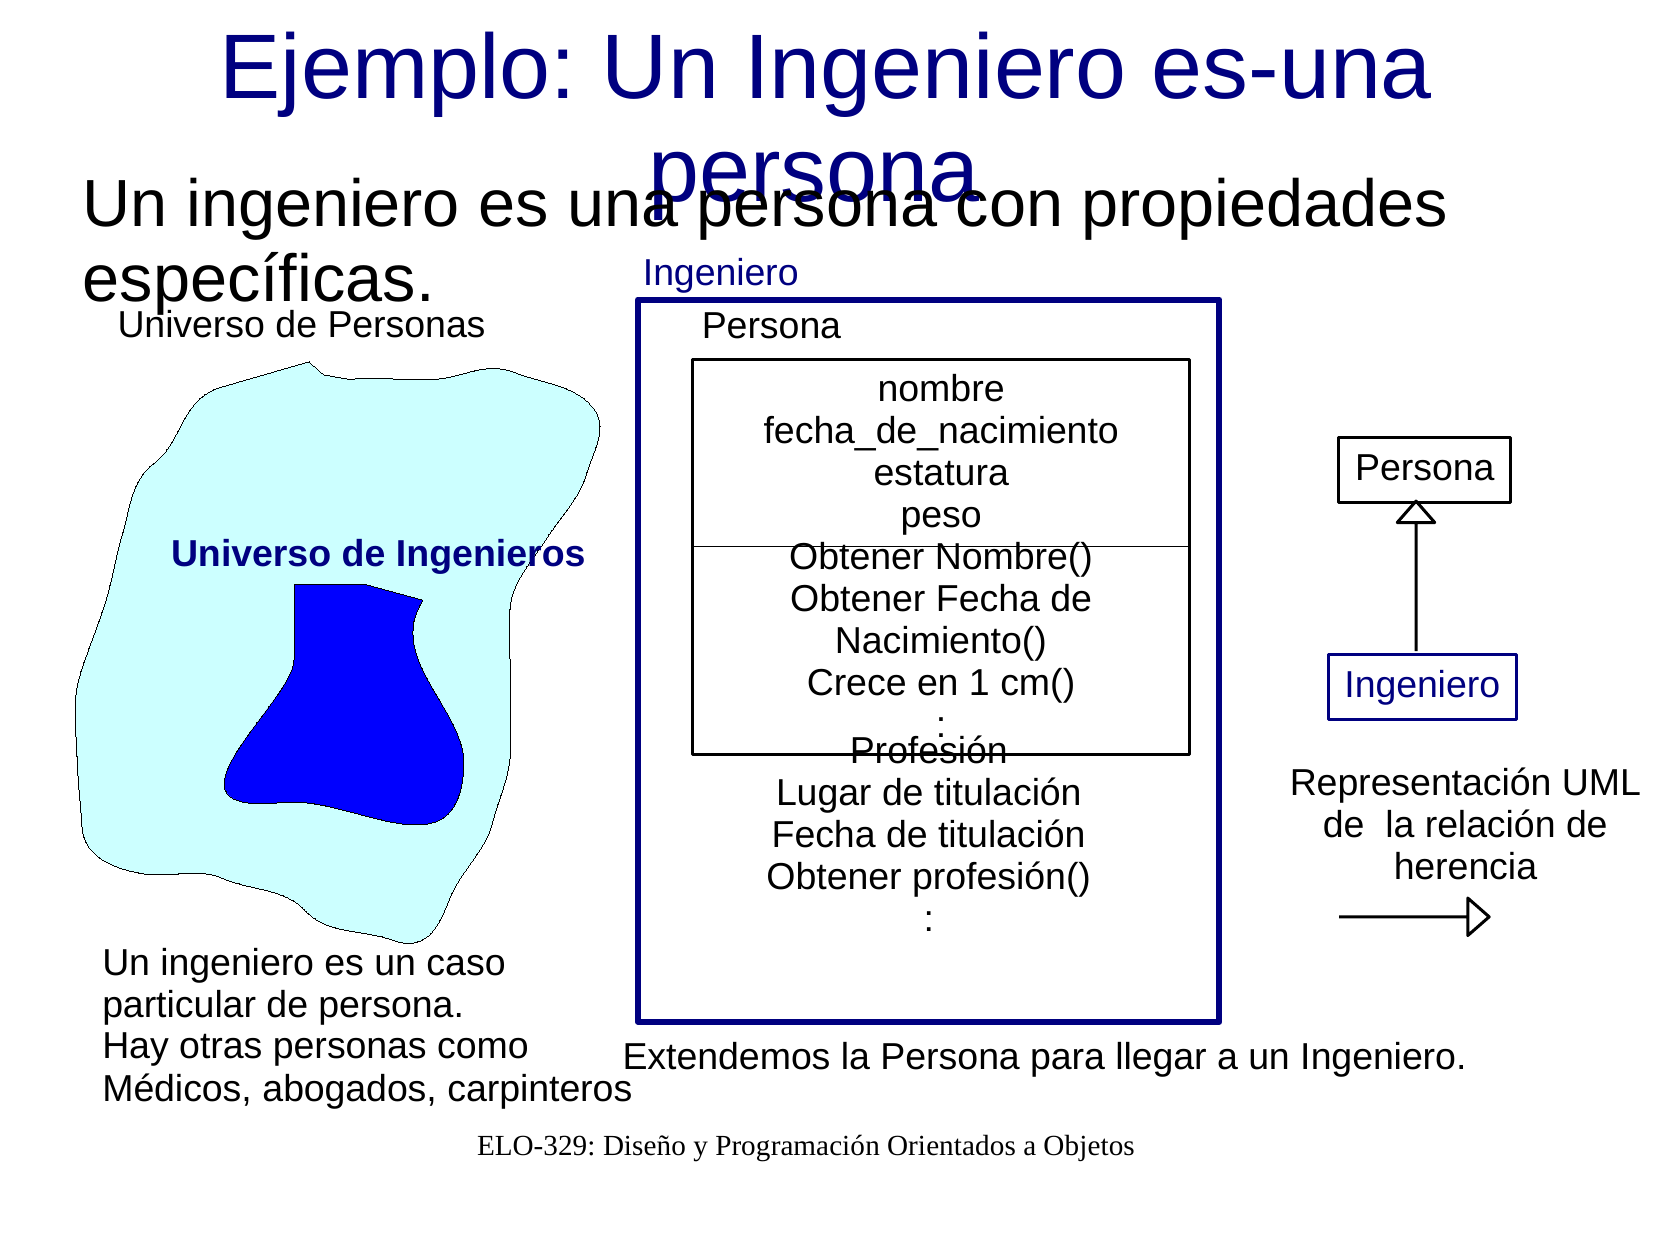

# Ejemplo: Un Ingeniero es-una persona
Un ingeniero es una persona con propiedades específicas.
Ingeniero
Universo de Personas
Persona
Profesión
Lugar de titulación
Fecha de titulación
Obtener profesión()
:
nombre
fecha_de_nacimiento
estatura
peso
Obtener Nombre()
Obtener Fecha de Nacimiento()
Crece en 1 cm()
:
Persona
Universo de Ingenieros
Ingeniero
Representación UML
 de la relación de
herencia
Un ingeniero es un caso
particular de persona.
Hay otras personas como
Médicos, abogados, carpinteros
Extendemos la Persona para llegar a un Ingeniero.